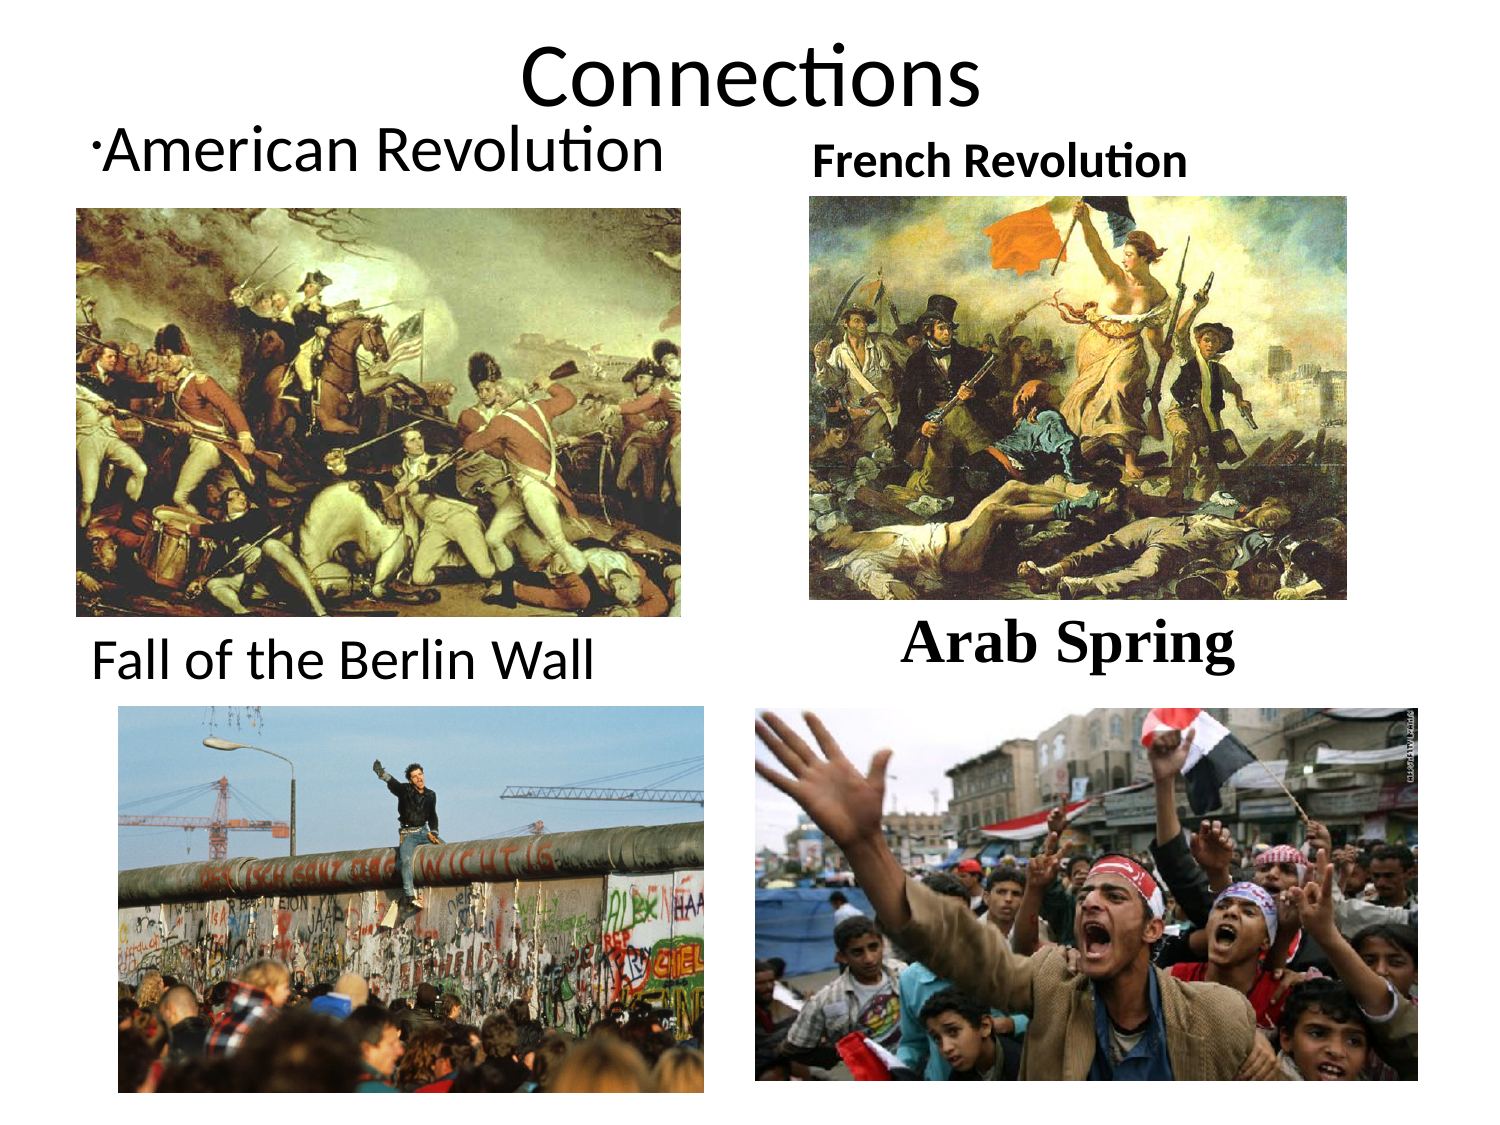

# Connections
American Revolution
French Revolution
Arab Spring
Fall of the Berlin Wall